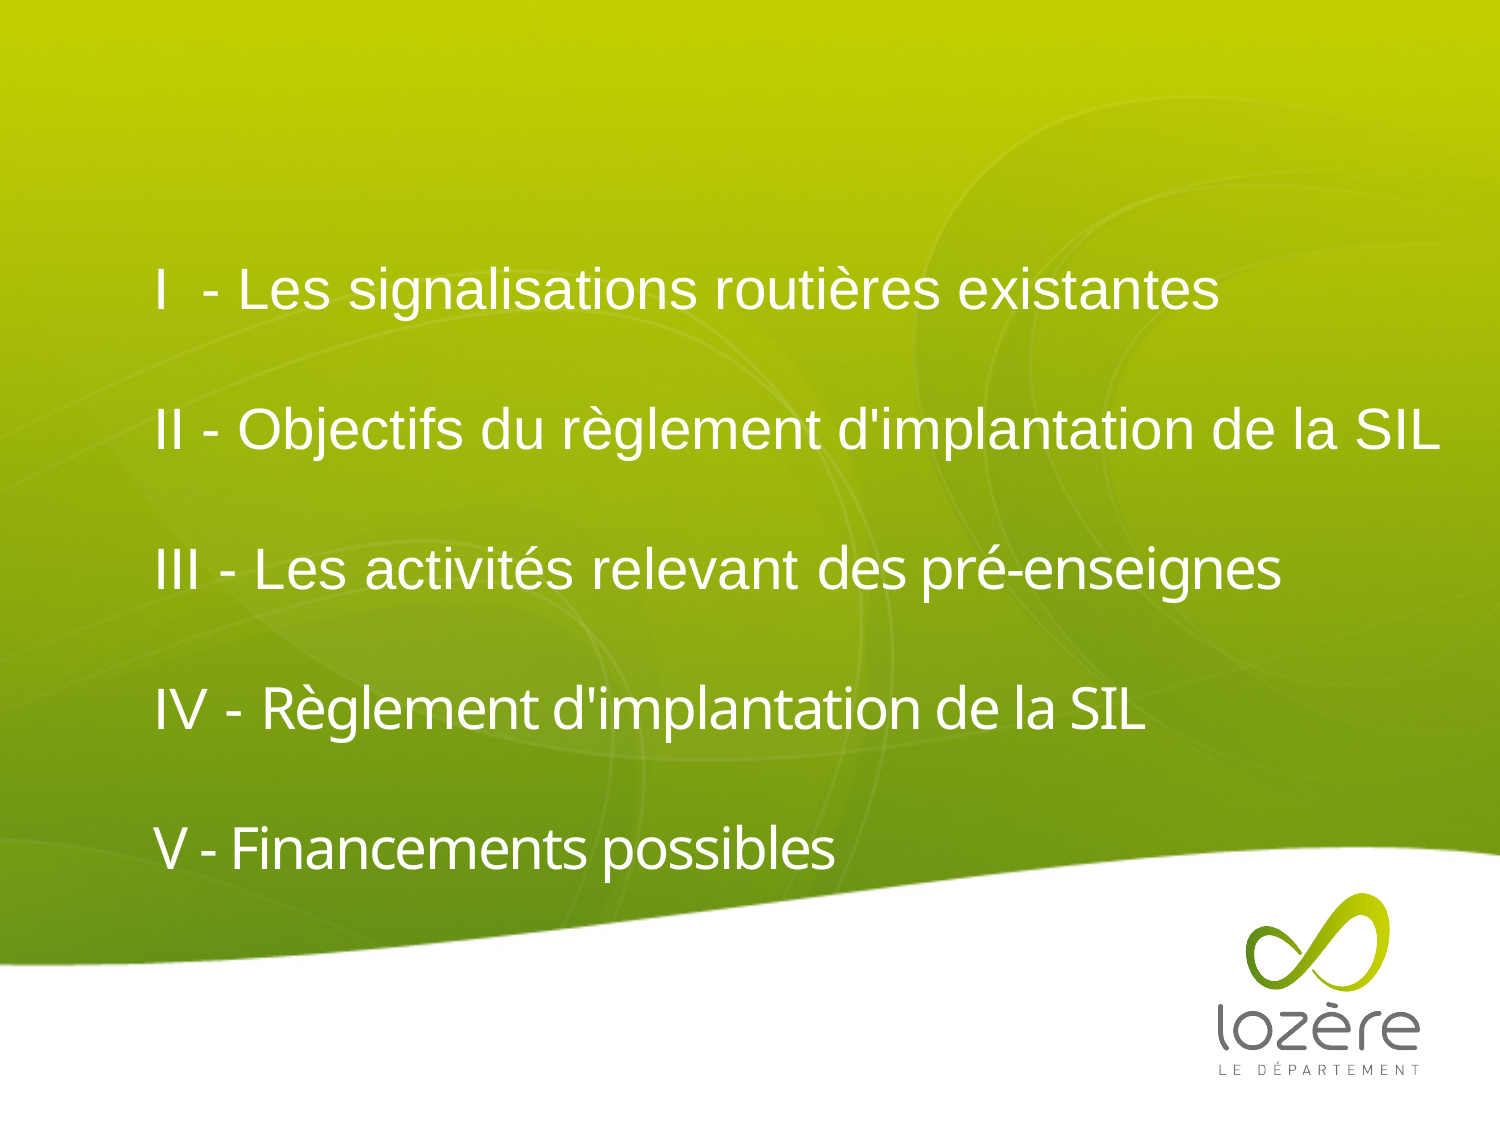

I - Les signalisations routières existantes
II - Objectifs du règlement d'implantation de la SIL
III - Les activités relevant des pré-enseignes
IV - Règlement d'implantation de la SIL
V - Financements possibles